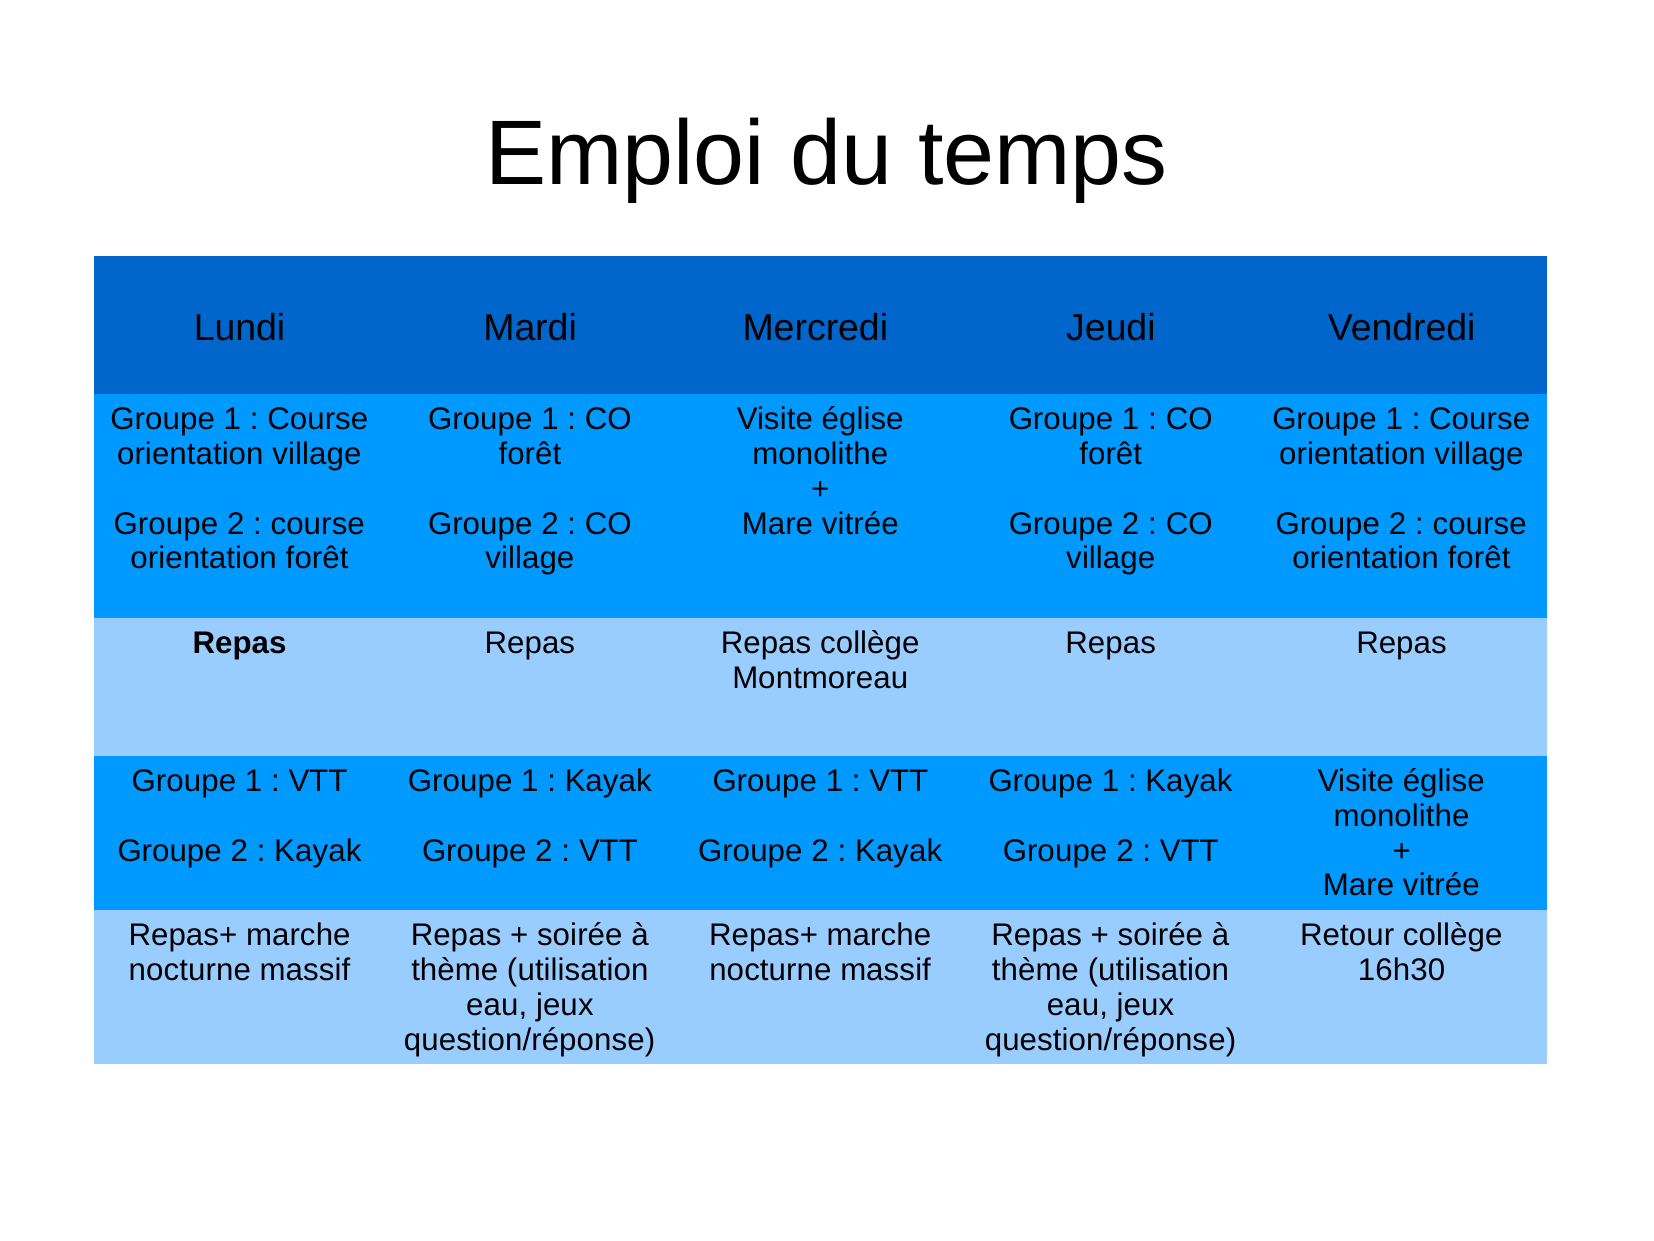

# Emploi du temps
| Lundi | Mardi | Mercredi | Jeudi | Vendredi |
| --- | --- | --- | --- | --- |
| Groupe 1 : Course orientation village Groupe 2 : course orientation forêt | Groupe 1 : CO forêt Groupe 2 : CO village | Visite église monolithe + Mare vitrée | Groupe 1 : CO forêt Groupe 2 : CO village | Groupe 1 : Course orientation village Groupe 2 : course orientation forêt |
| Repas | Repas | Repas collège Montmoreau | Repas | Repas |
| Groupe 1 : VTT Groupe 2 : Kayak | Groupe 1 : Kayak Groupe 2 : VTT | Groupe 1 : VTT Groupe 2 : Kayak | Groupe 1 : Kayak Groupe 2 : VTT | Visite église monolithe + Mare vitrée |
| Repas+ marche nocturne massif | Repas + soirée à thème (utilisation eau, jeux question/réponse) | Repas+ marche nocturne massif | Repas + soirée à thème (utilisation eau, jeux question/réponse) | Retour collège 16h30 |